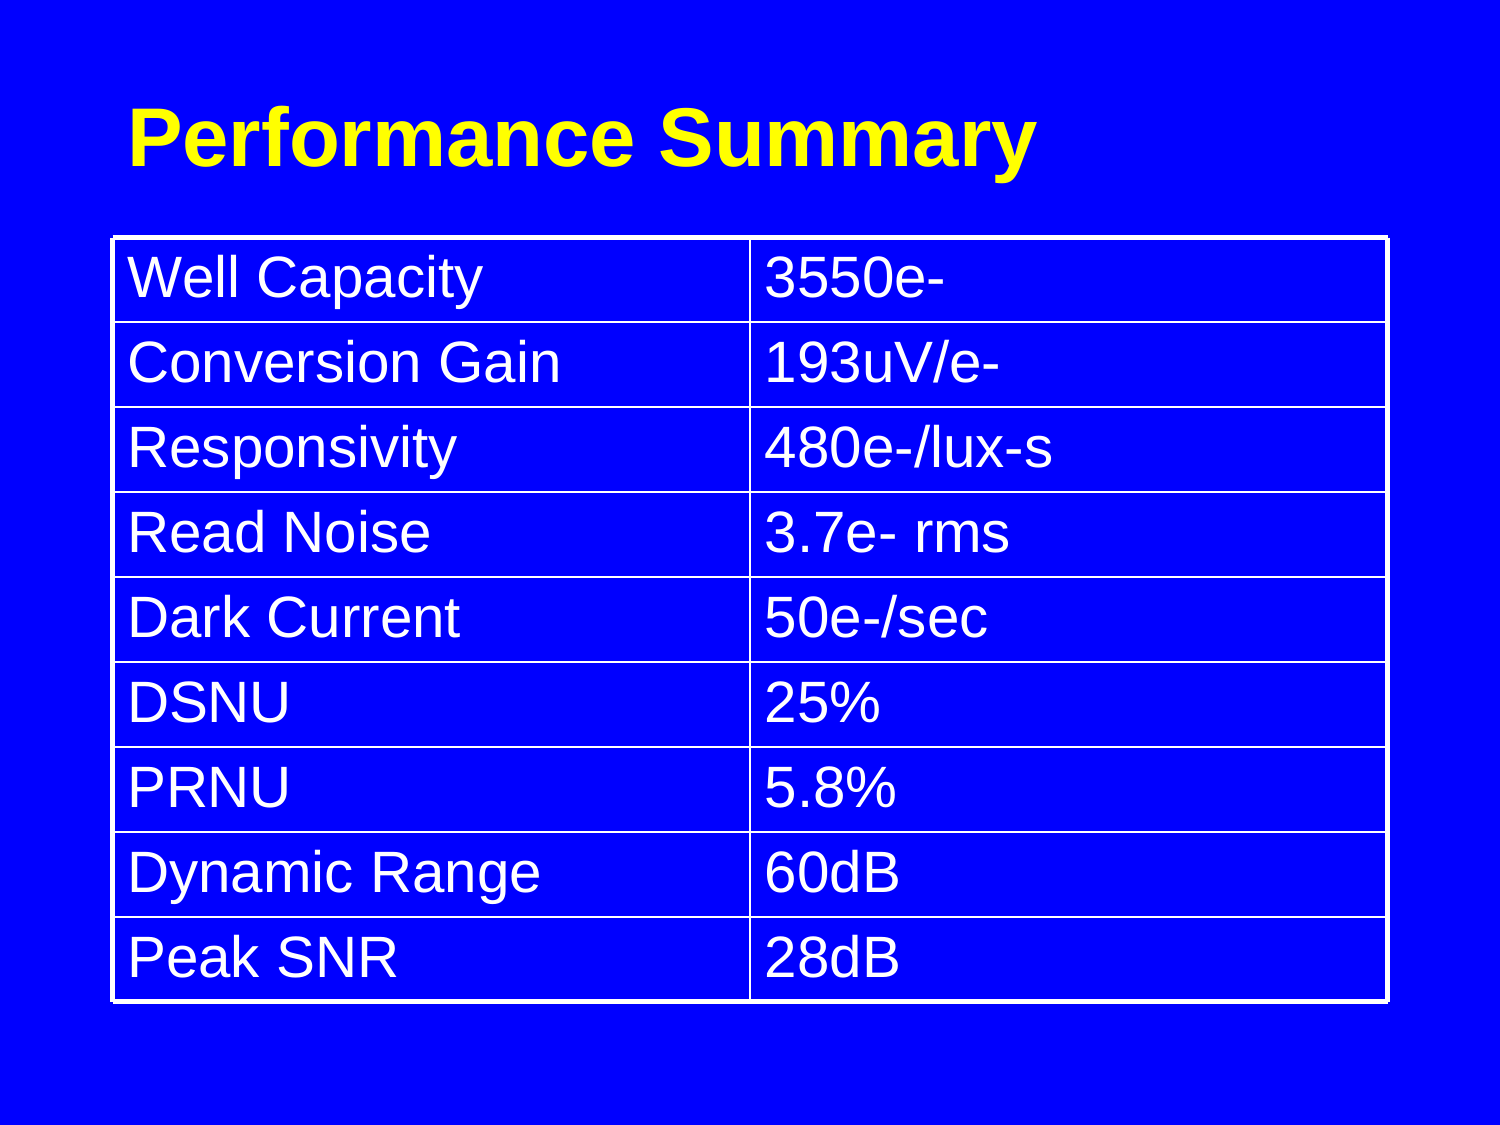

# Performance Summary
Well Capacity
3550e-
Conversion Gain
193uV/e-
Responsivity
480e-/lux-s
Read Noise
3.7e- rms
Dark Current
50e-/sec
DSNU
25%
PRNU
5.8%
Dynamic Range
60dB
Peak SNR
28dB